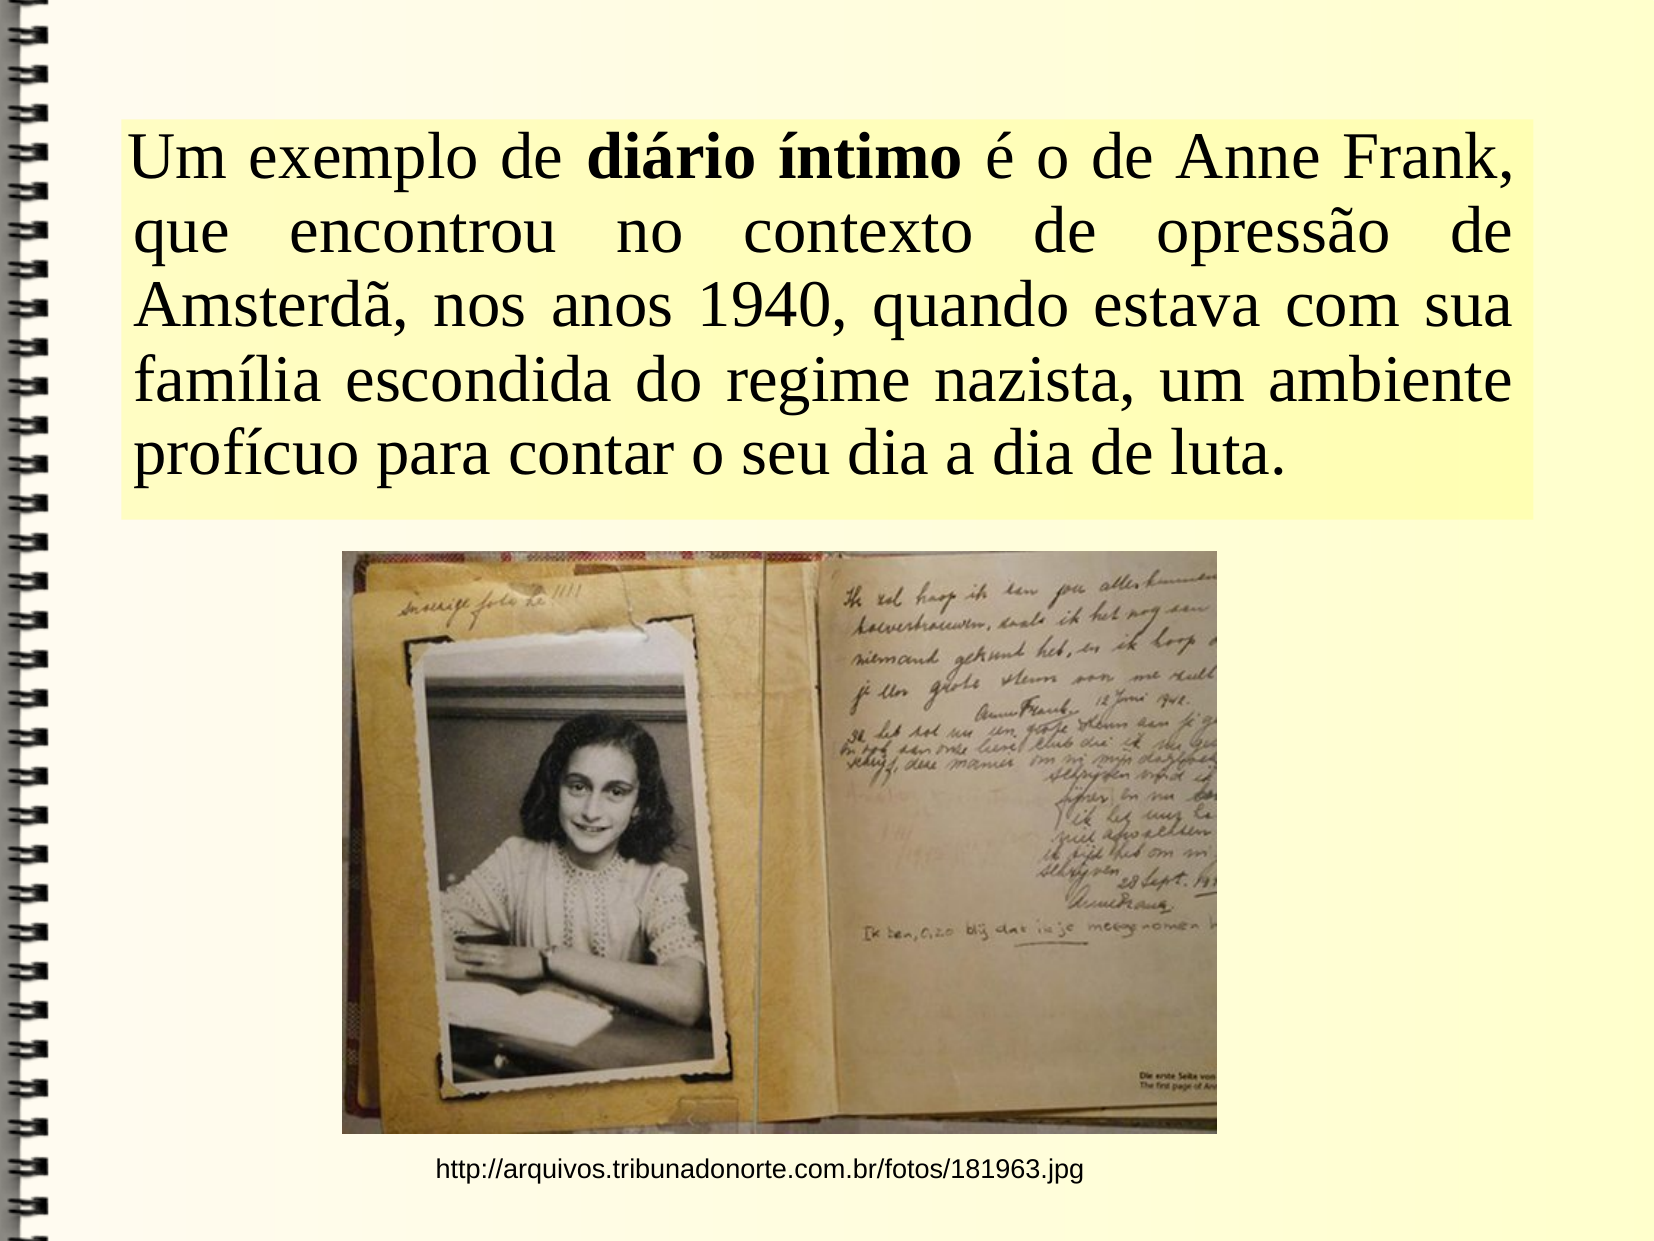

# Um exemplo de diário íntimo é o de Anne Frank, que encontrou no contexto de opressão de Amsterdã, nos anos 1940, quando estava com sua família escondida do regime nazista, um ambiente profícuo para contar o seu dia a dia de luta.
http://arquivos.tribunadonorte.com.br/fotos/181963.jpg